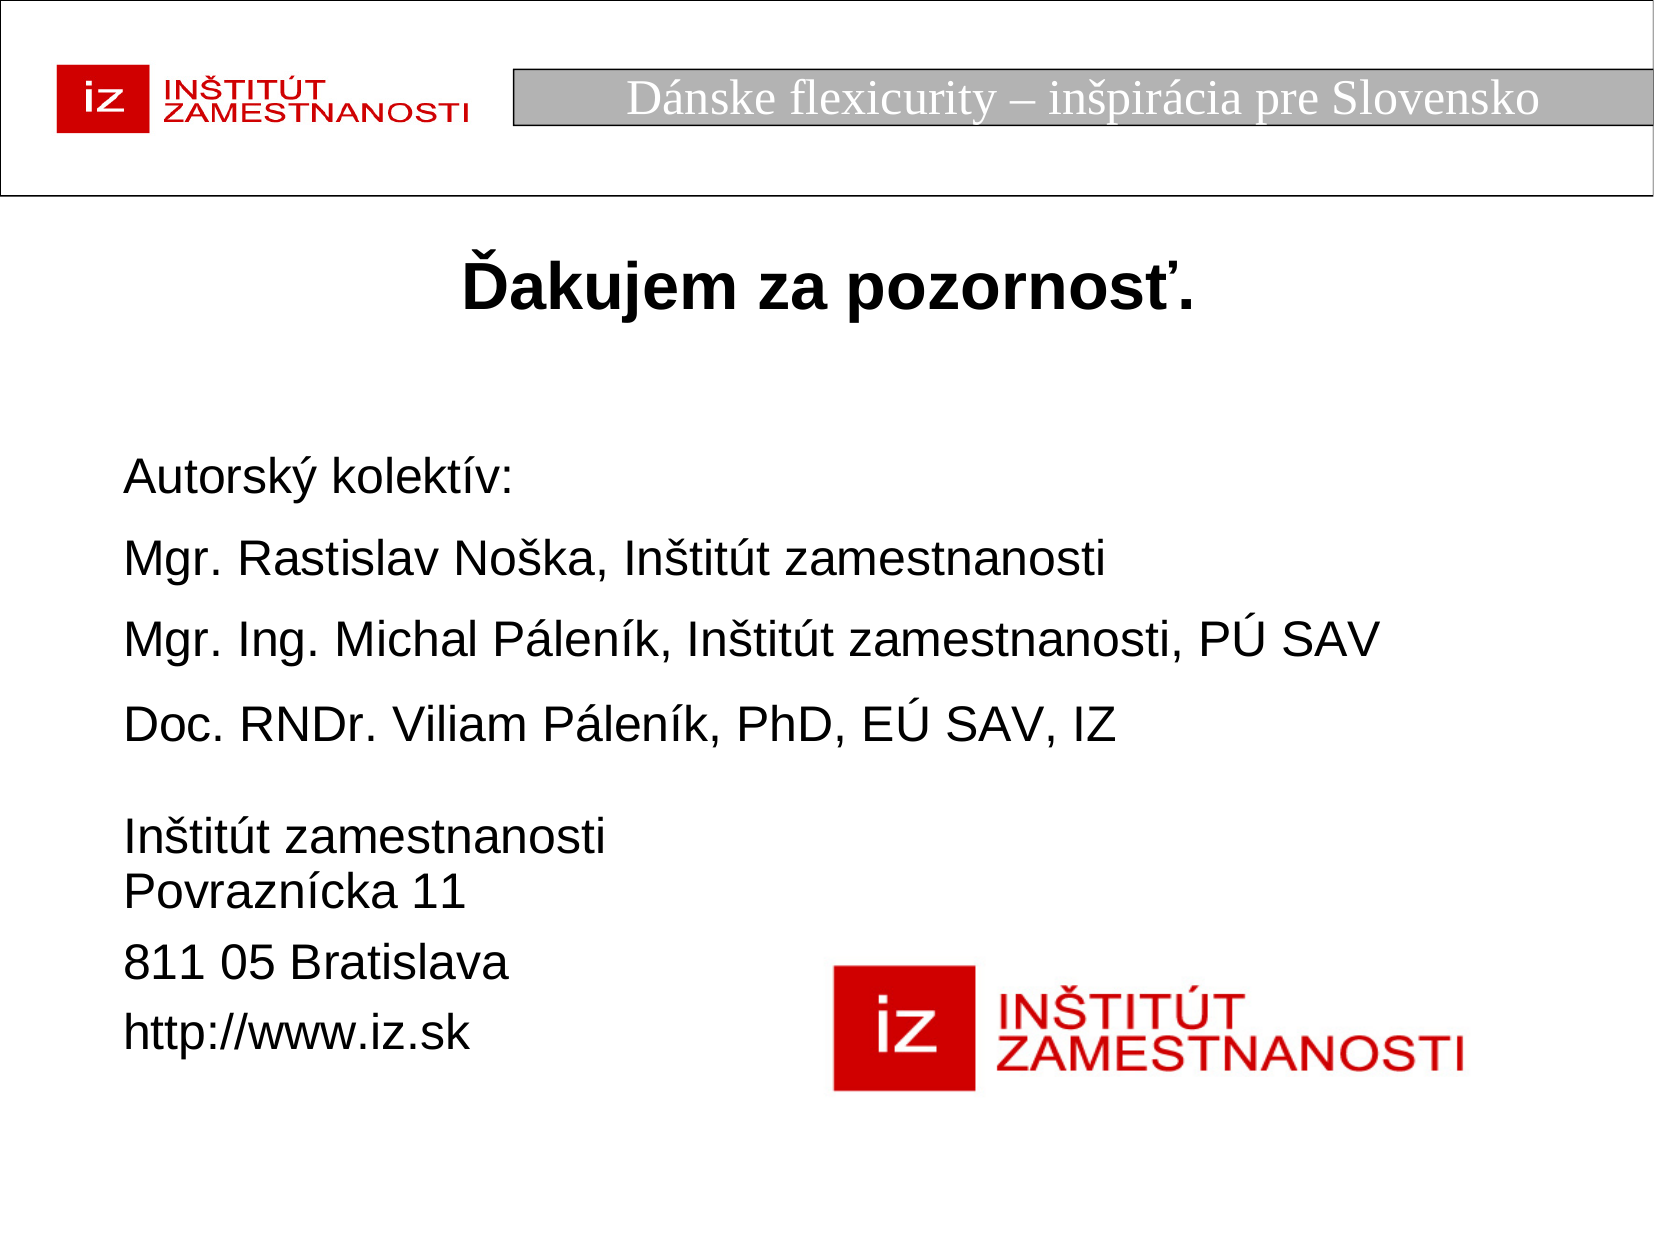

Dánske flexicurity – inšpirácia pre Slovensko
# Ďakujem za pozornosť.
Autorský kolektív:
Mgr. Rastislav Noška, Inštitút zamestnanosti
Mgr. Ing. Michal Páleník, Inštitút zamestnanosti, PÚ SAV
Doc. RNDr. Viliam Páleník, PhD, EÚ SAV, IZ
Inštitút zamestnanosti
Povraznícka 11
811 05 Bratislava
http://www.iz.sk